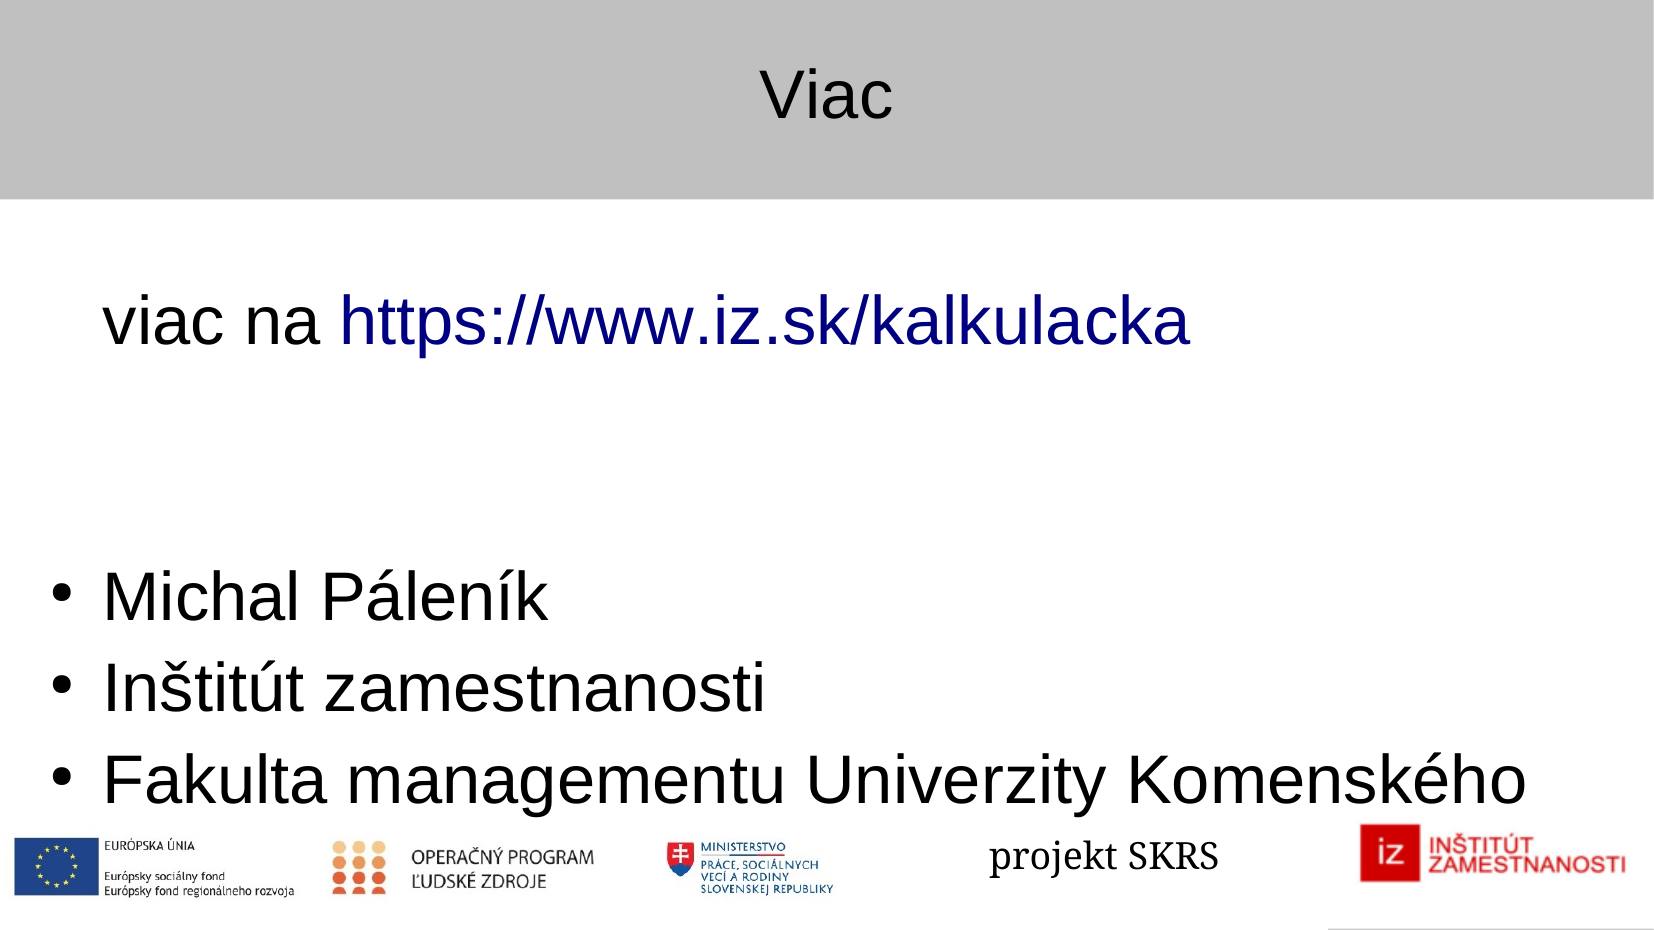

# Viac
viac na https://www.iz.sk/kalkulacka
Michal Páleník
Inštitút zamestnanosti
Fakulta managementu Univerzity Komenského